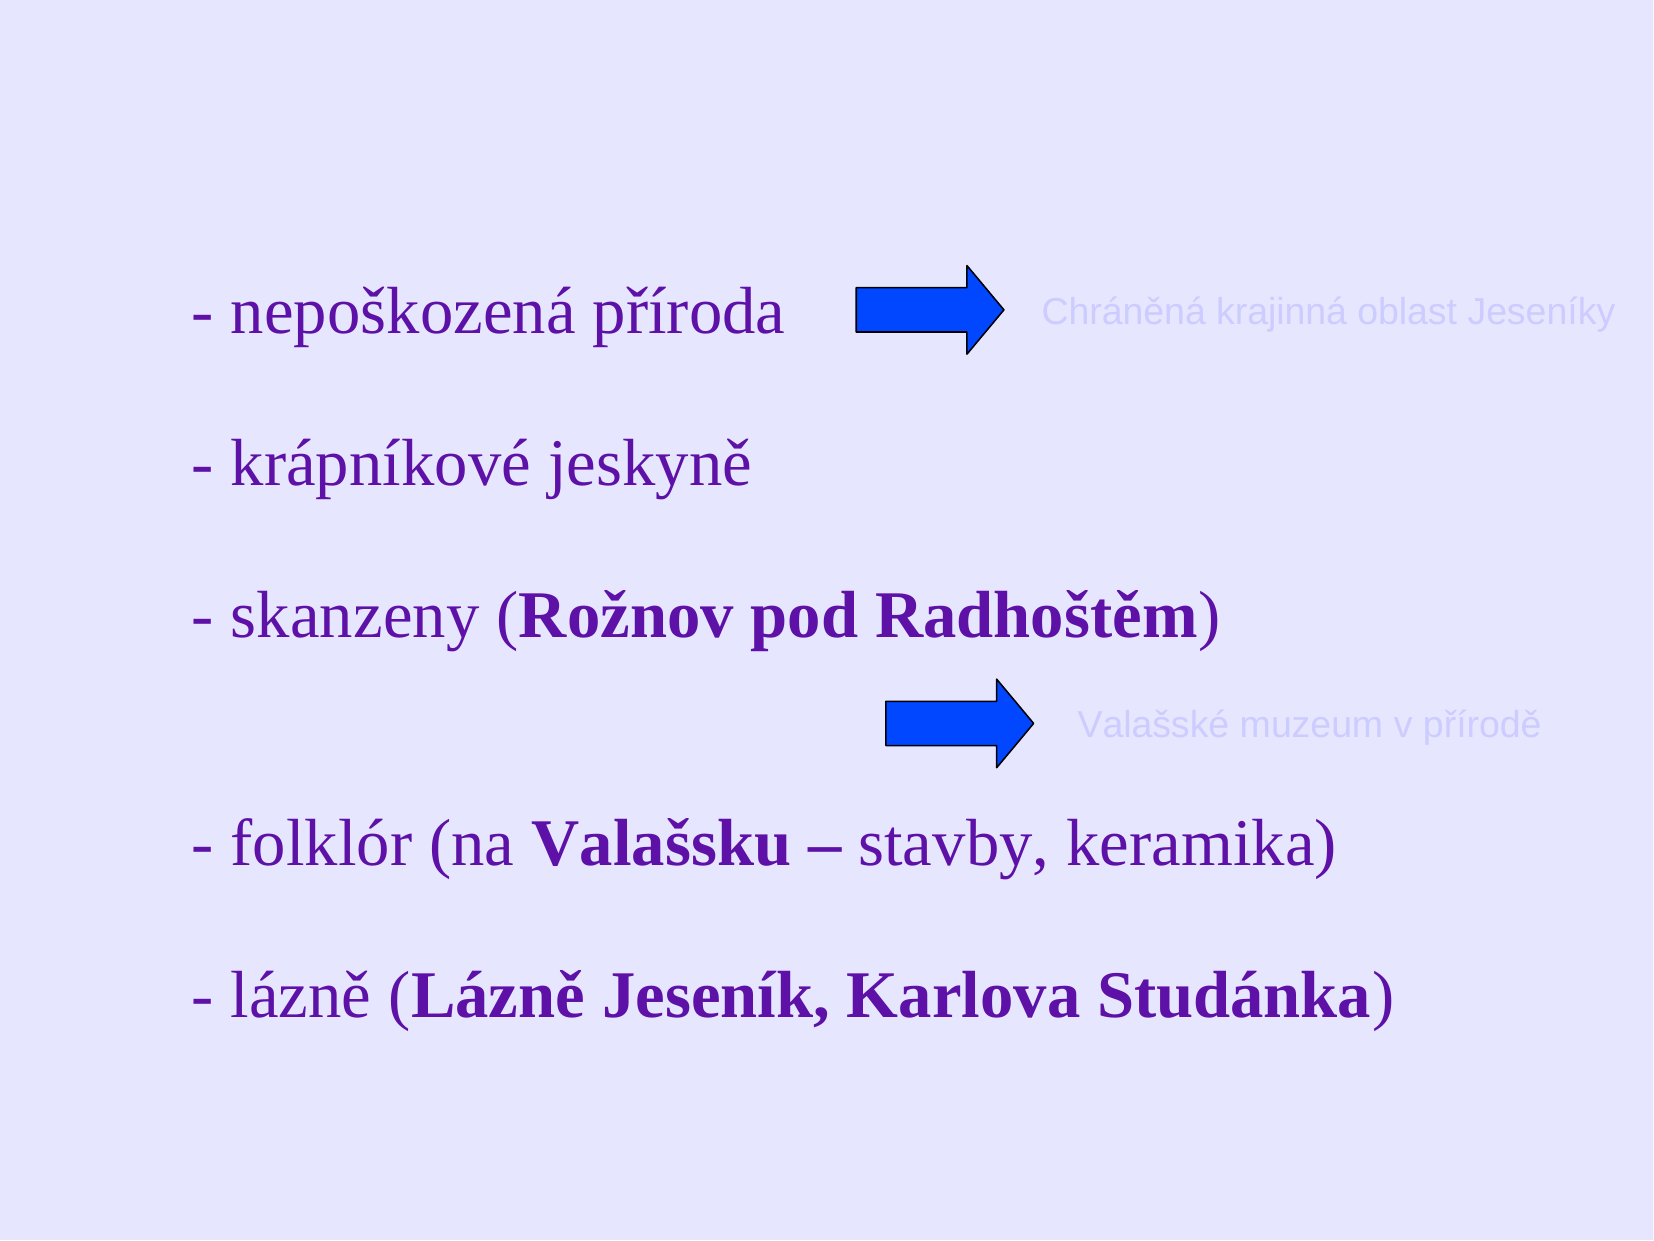

- nepoškozená příroda
- krápníkové jeskyně
- skanzeny (Rožnov pod Radhoštěm)
- folklór (na Valašsku – stavby, keramika)
- lázně (Lázně Jeseník, Karlova Studánka)
Chráněná krajinná oblast Jeseníky
Valašské muzeum v přírodě